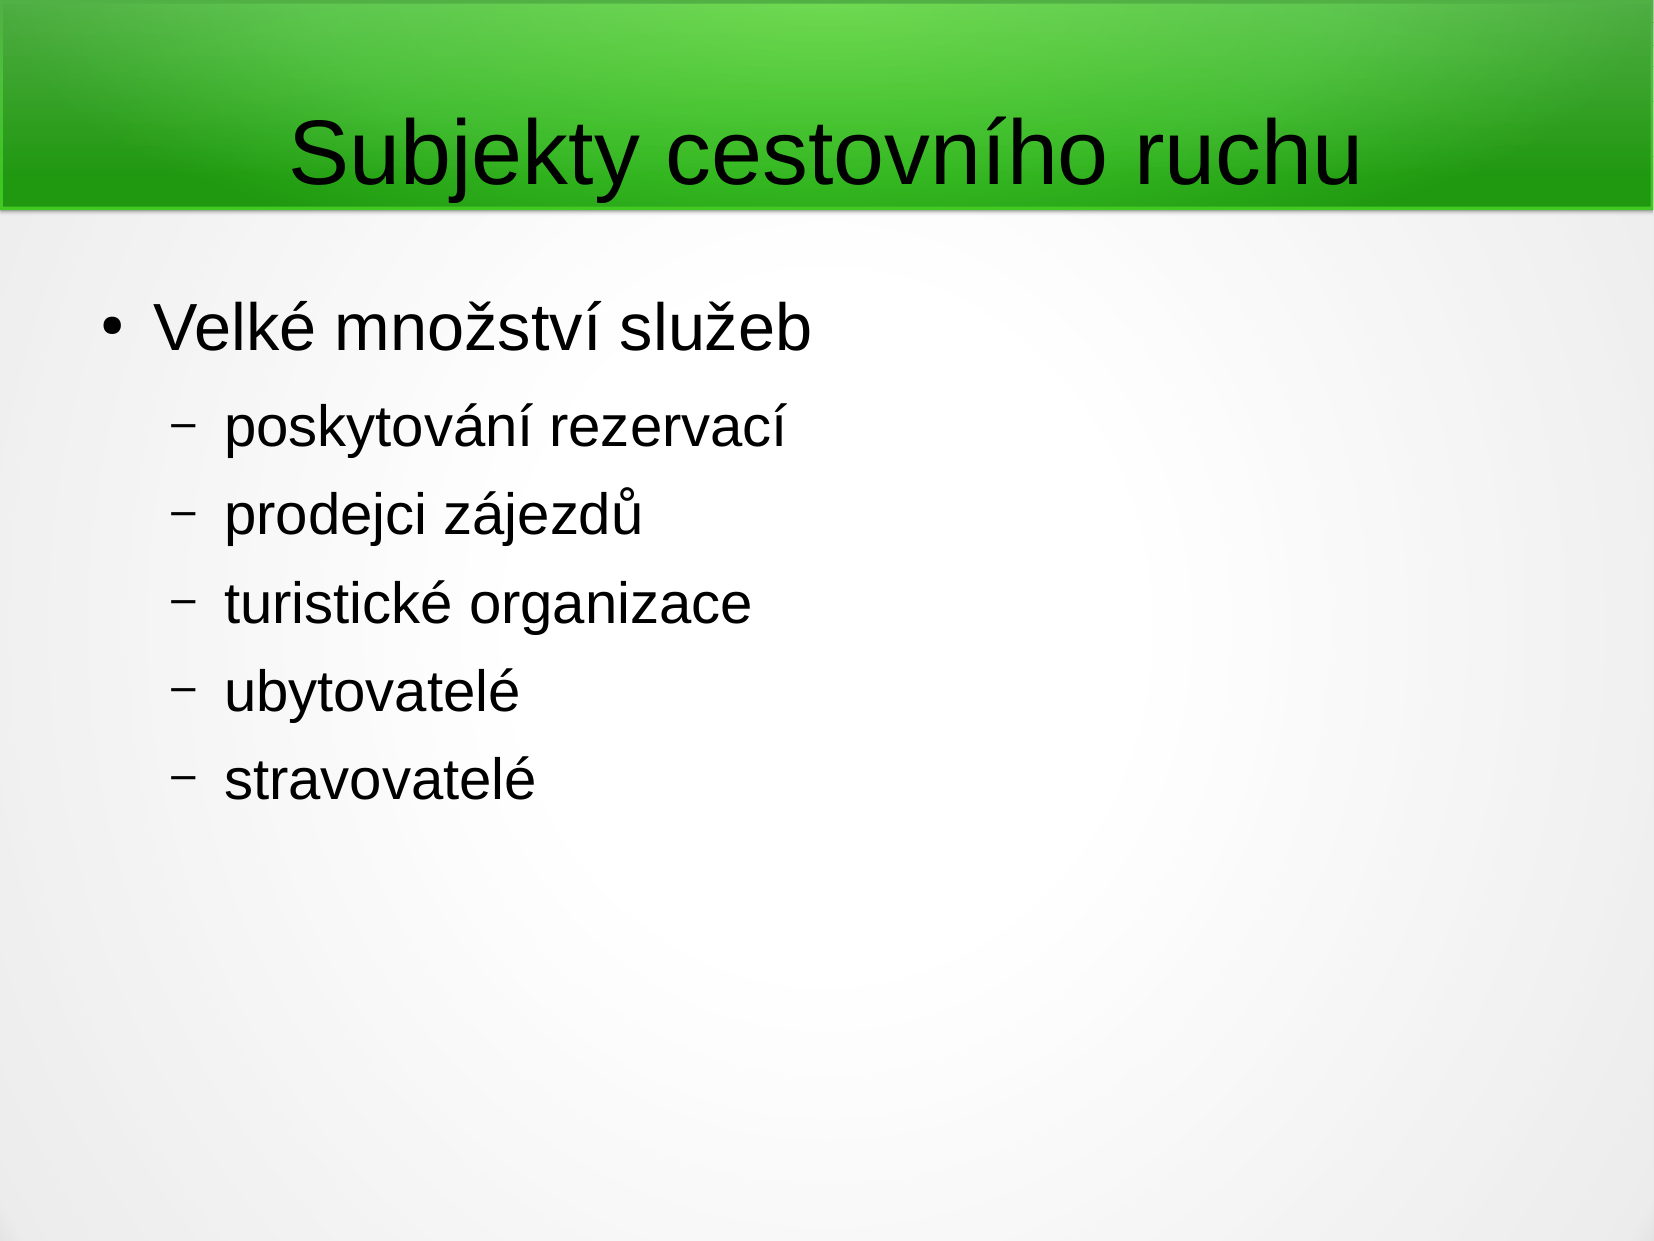

# Subjekty cestovního ruchu
Velké množství služeb
poskytování rezervací
prodejci zájezdů
turistické organizace
ubytovatelé
stravovatelé